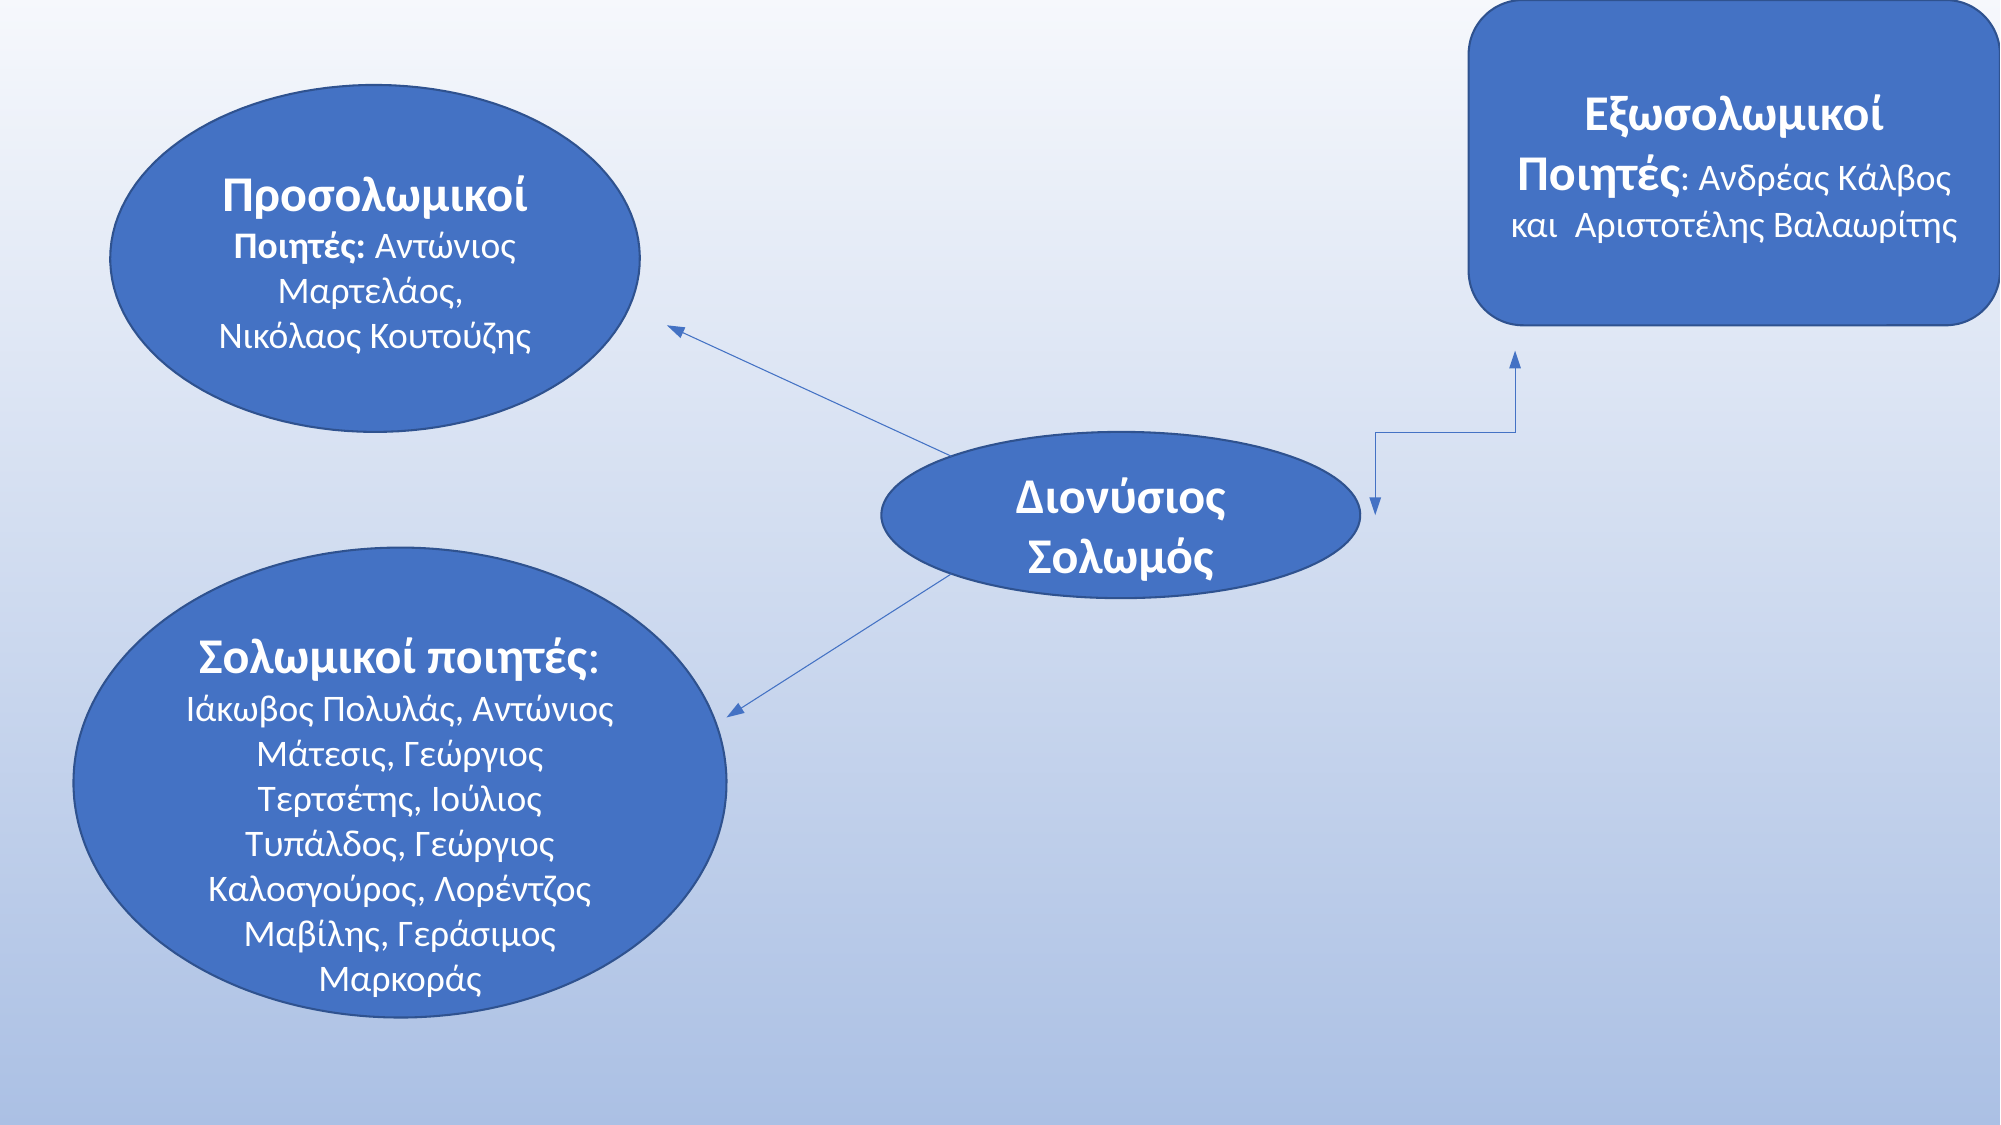

Εξωσολωμικοί Ποιητές: Ανδρέας Κάλβος και Αριστοτέλης Βαλαωρίτης
Προσολωμικοί Ποιητές: Αντώνιος Μαρτελάος, Νικόλαος Κουτούζης
Διονύσιος Σολωμός
Σολωμικοί ποιητές: Ιάκωβος Πολυλάς, Αντώνιος Μάτεσις, Γεώργιος Τερτσέτης, Ιούλιος Τυπάλδος, Γεώργιος Καλοσγούρος, Λορέντζος Μαβίλης, Γεράσιμος Μαρκοράς